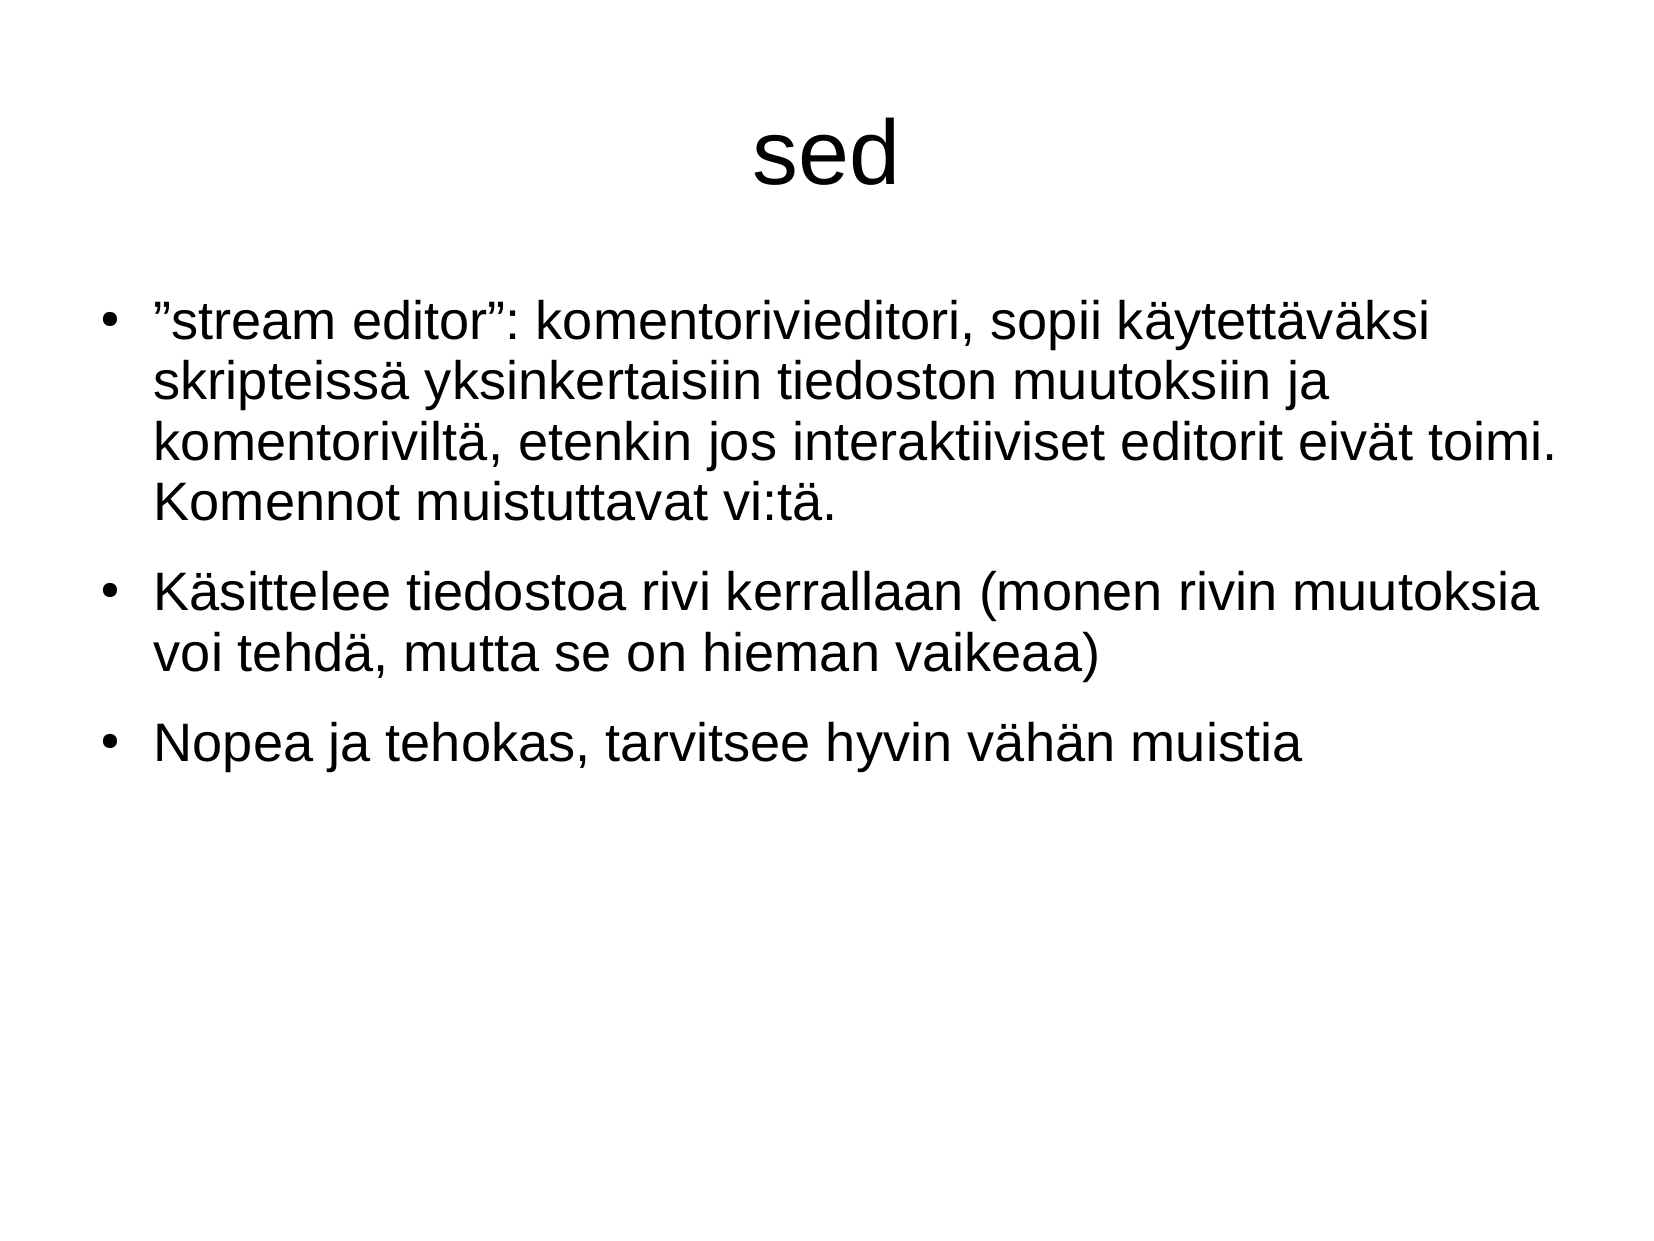

# sed
”stream editor”: komentorivieditori, sopii käytettäväksi skripteissä yksinkertaisiin tiedoston muutoksiin ja komentoriviltä, etenkin jos interaktiiviset editorit eivät toimi. Komennot muistuttavat vi:tä.
Käsittelee tiedostoa rivi kerrallaan (monen rivin muutoksia voi tehdä, mutta se on hieman vaikeaa)
Nopea ja tehokas, tarvitsee hyvin vähän muistia